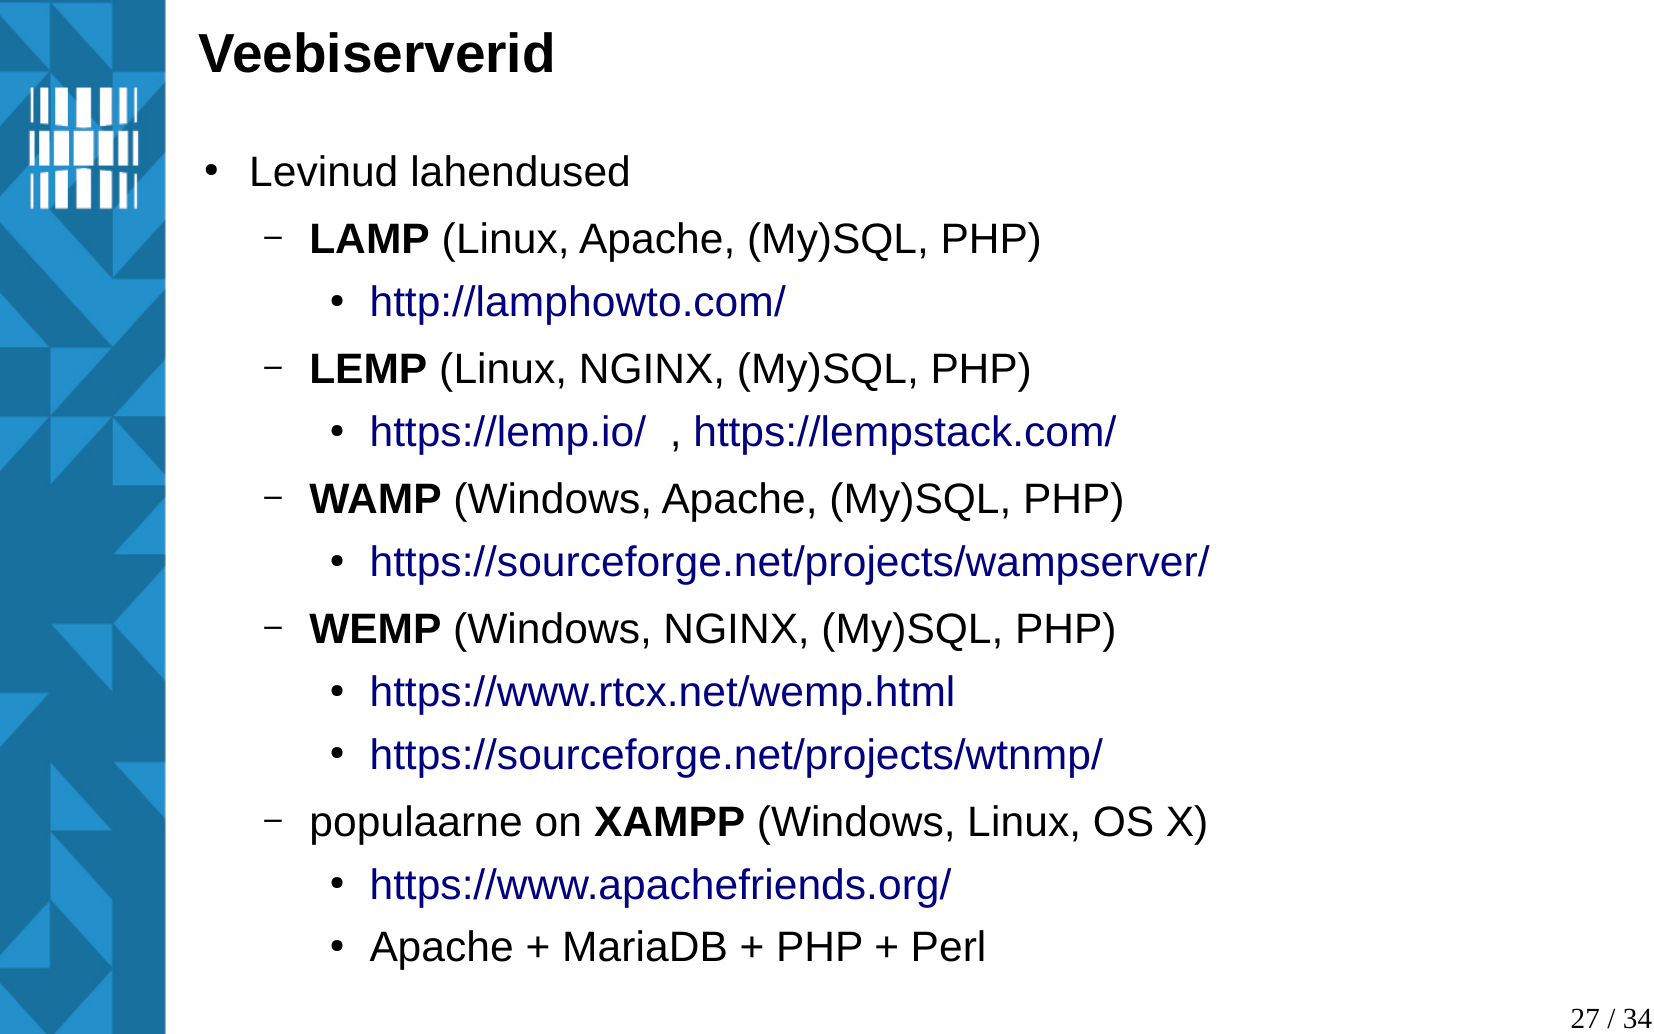

# Veebiserverid
Levinud lahendused
LAMP (Linux, Apache, (My)SQL, PHP)
http://lamphowto.com/
LEMP (Linux, NGINX, (My)SQL, PHP)
https://lemp.io/ , https://lempstack.com/
WAMP (Windows, Apache, (My)SQL, PHP)
https://sourceforge.net/projects/wampserver/
WEMP (Windows, NGINX, (My)SQL, PHP)
https://www.rtcx.net/wemp.html
https://sourceforge.net/projects/wtnmp/
populaarne on XAMPP (Windows, Linux, OS X)
https://www.apachefriends.org/
Apache + MariaDB + PHP + Perl
27